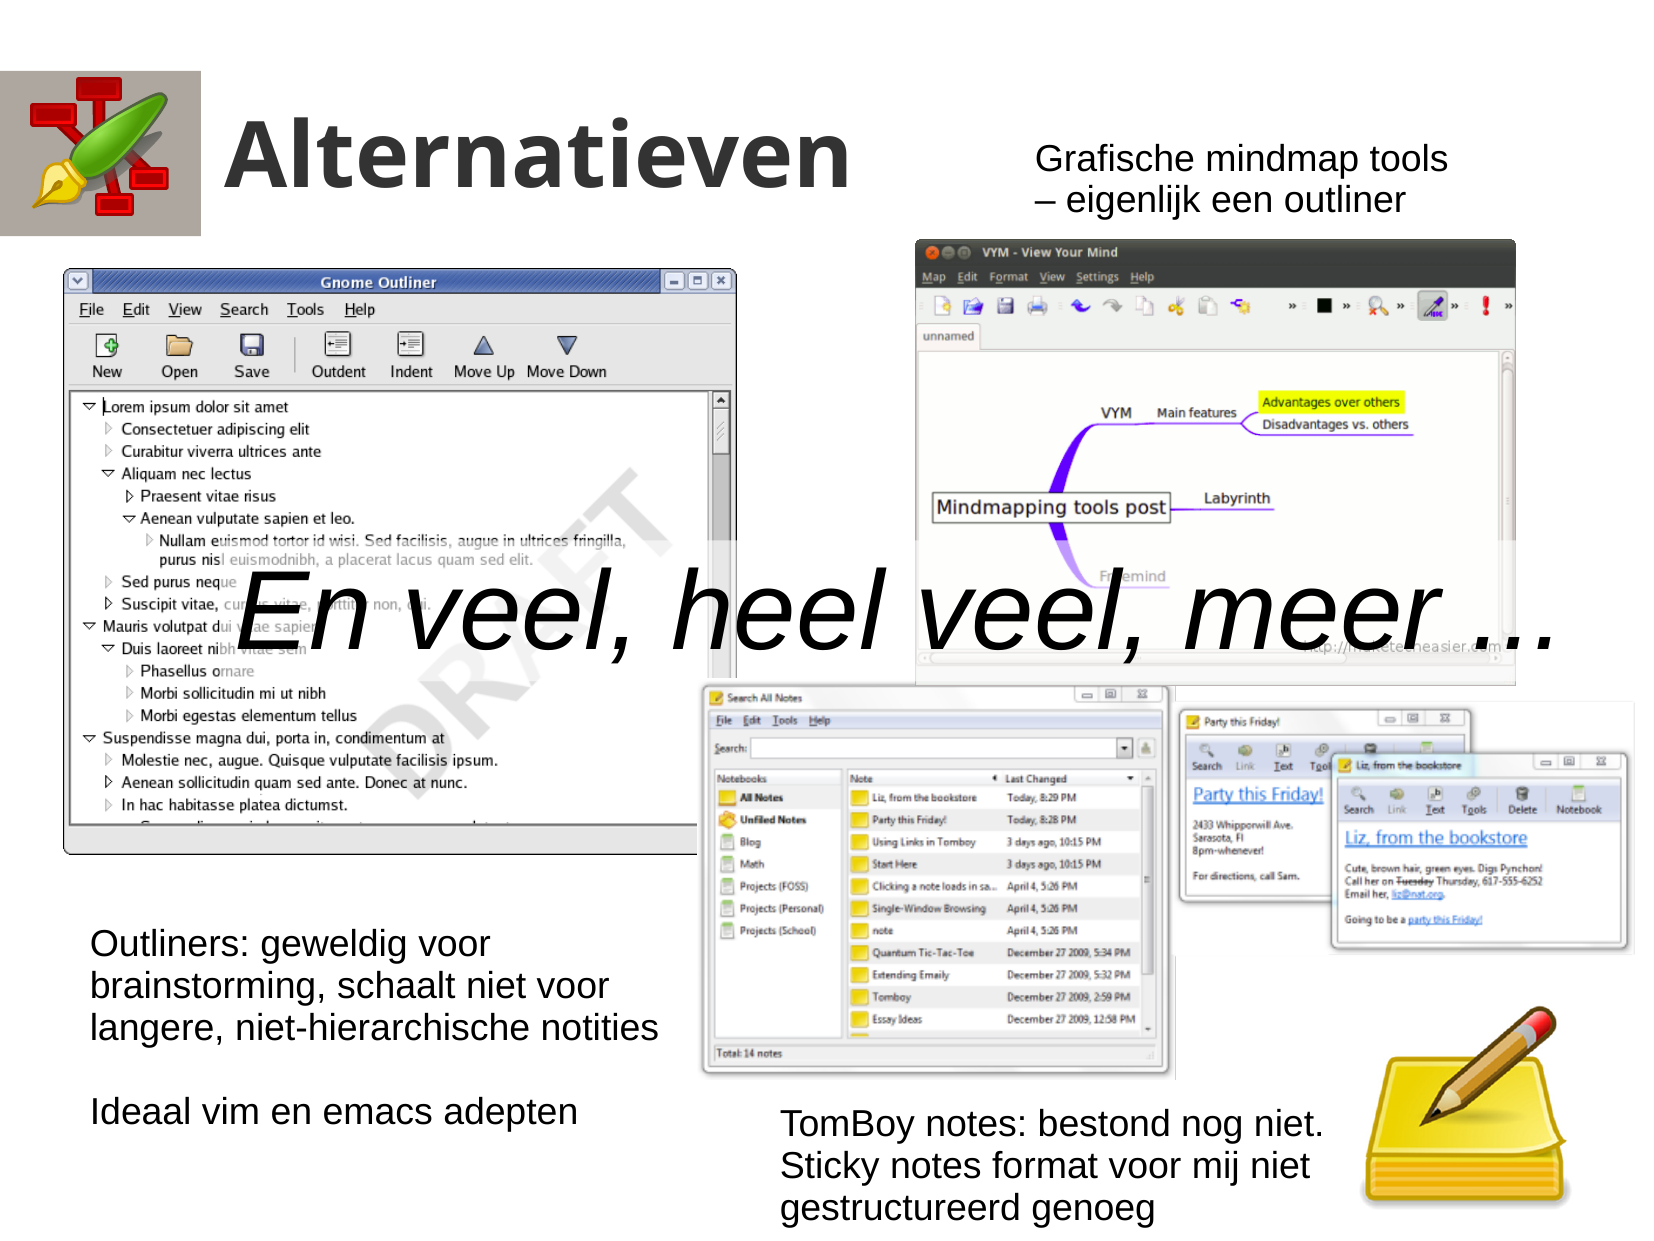

# Alternatieven
Grafische mindmap tools – eigenlijk een outliner
En veel, heel veel, meer ...
Outliners: geweldig voor brainstorming, schaalt niet voor langere, niet-hierarchische notities
Ideaal vim en emacs adepten
TomBoy notes: bestond nog niet. Sticky notes format voor mij niet gestructureerd genoeg
9